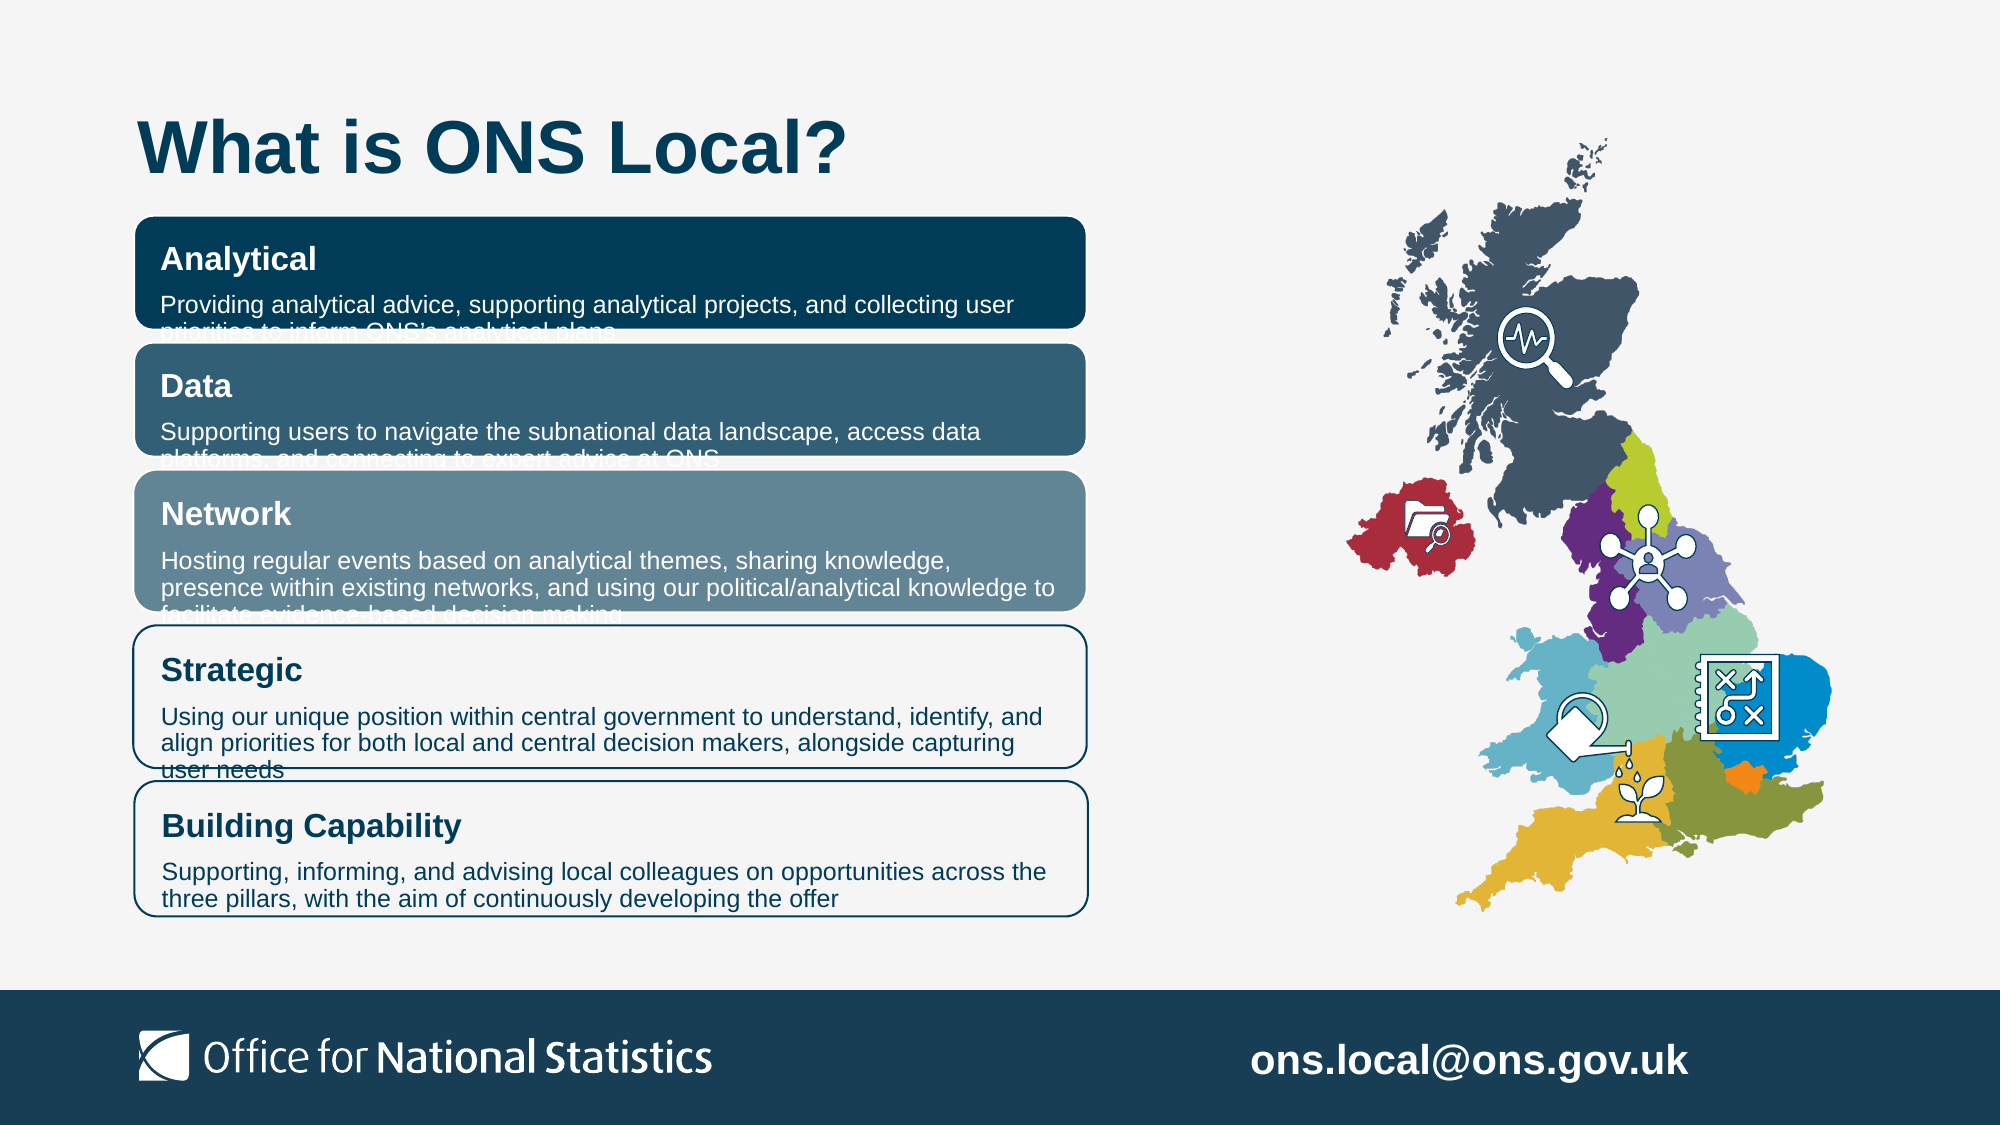

# What is ONS Local?
Analytical
Providing analytical advice, supporting analytical projects, and collecting user priorities to inform ONS’s analytical plans
Data
Supporting users to navigate the subnational data landscape, access data platforms, and connecting to expert advice at ONS
Network
Hosting regular events based on analytical themes, sharing knowledge, presence within existing networks, and using our political/analytical knowledge to facilitate evidence-based decision making
Strategic
Using our unique position within central government to understand, identify, and align priorities for both local and central decision makers, alongside capturing user needs
Building Capability
Supporting, informing, and advising local colleagues on opportunities across the three pillars, with the aim of continuously developing the offer
ons.local@ons.gov.uk